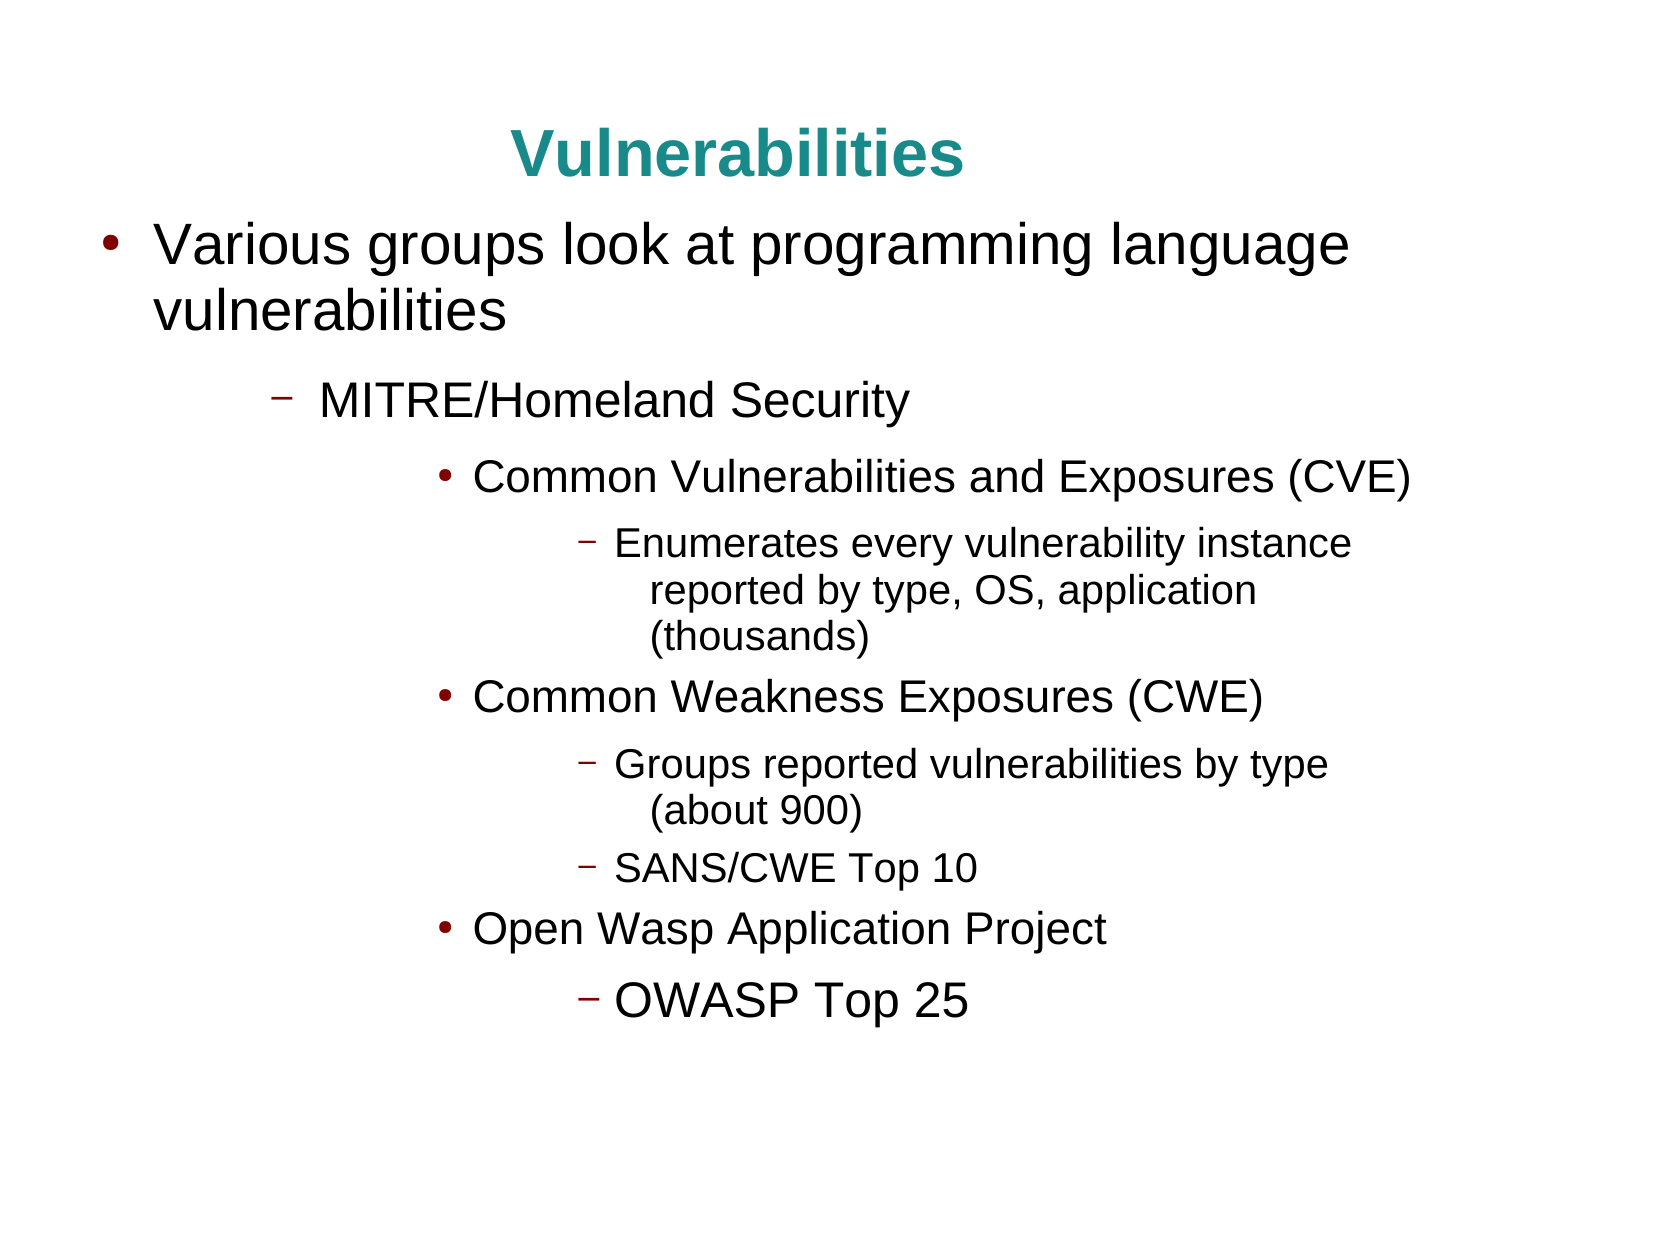

# Vulnerabilities
Various groups look at programming language vulnerabilities
MITRE/Homeland Security
Common Vulnerabilities and Exposures (CVE)
Enumerates every vulnerability instance reported by type, OS, application (thousands)
Common Weakness Exposures (CWE)
Groups reported vulnerabilities by type (about 900)
SANS/CWE Top 10
Open Wasp Application Project
OWASP Top 25